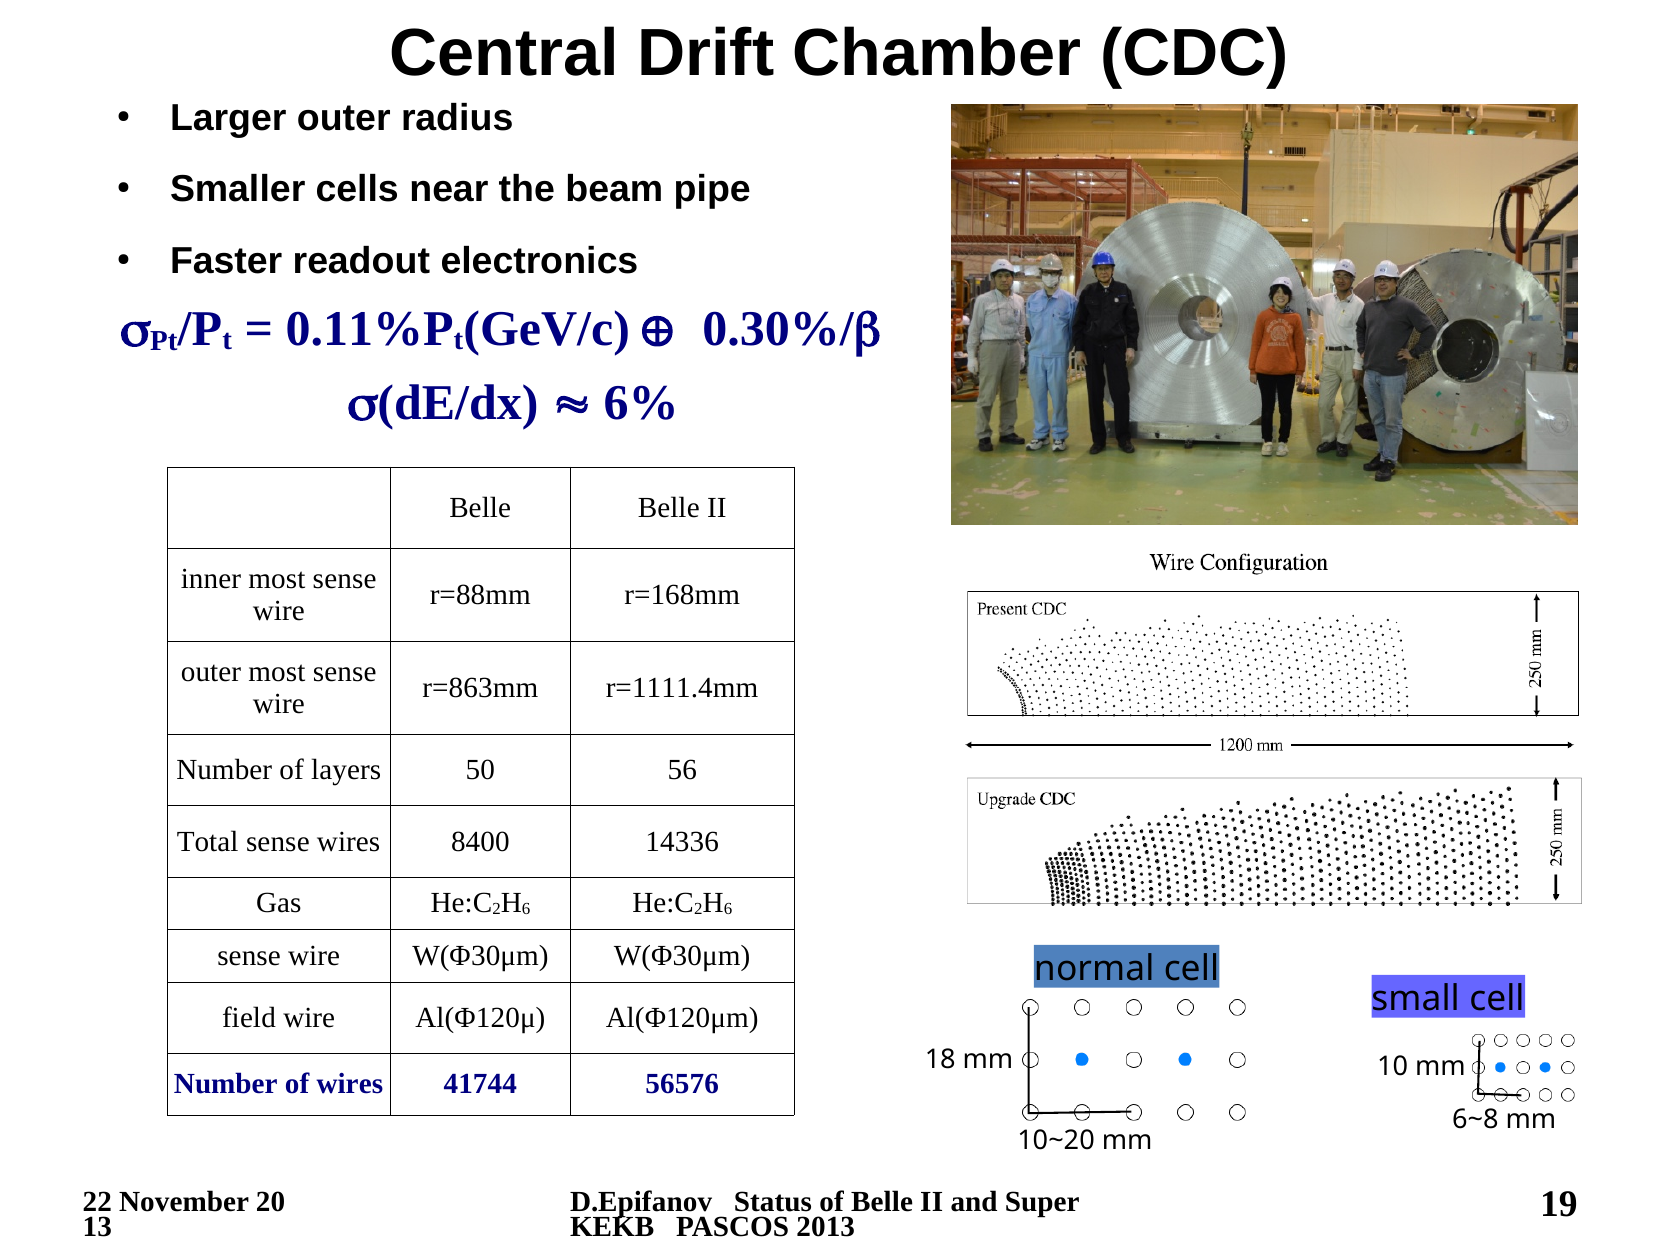

# Central Drift Chamber (CDC)
Larger outer radius
Smaller cells near the beam pipe
Faster readout electronics
Pt/Pt = 0.11%Pt(GeV/c)  0.30%/
(dE/dx)  6%
| | Belle | Belle II |
| --- | --- | --- |
| inner most sense wire | r=88mm | r=168mm |
| outer most sense wire | r=863mm | r=1111.4mm |
| Number of layers | 50 | 56 |
| Total sense wires | 8400 | 14336 |
| Gas | He:C2H6 | He:C2H6 |
| sense wire | W(Φ30μm) | W(Φ30μm) |
| field wire | Al(Φ120μ) | Al(Φ120μm) |
| Number of wires | 41744 | 56576 |
normal cell
18 mm
10~20 mm
small cell
10 mm
6~8 mm
19
22 November 2013
D.Epifanov Status of Belle II and SuperKEKB PASCOS 2013